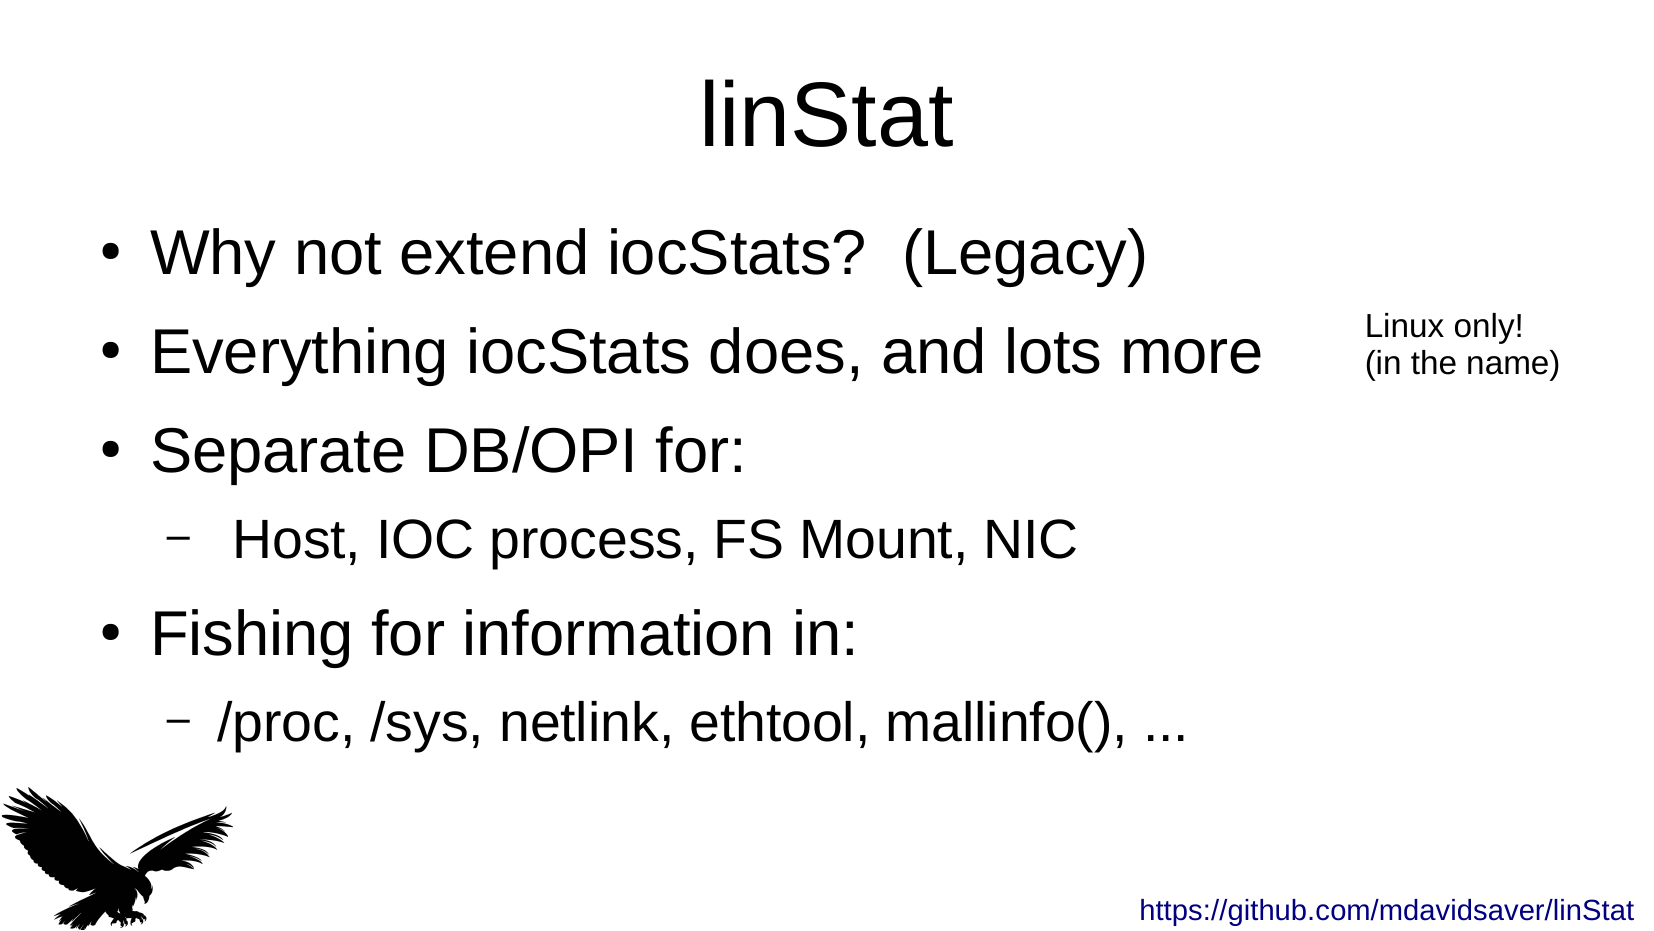

# linStat
Why not extend iocStats? (Legacy)
Everything iocStats does, and lots more
Separate DB/OPI for:
 Host, IOC process, FS Mount, NIC
Fishing for information in:
/proc, /sys, netlink, ethtool, mallinfo(), ...
Linux only!
(in the name)